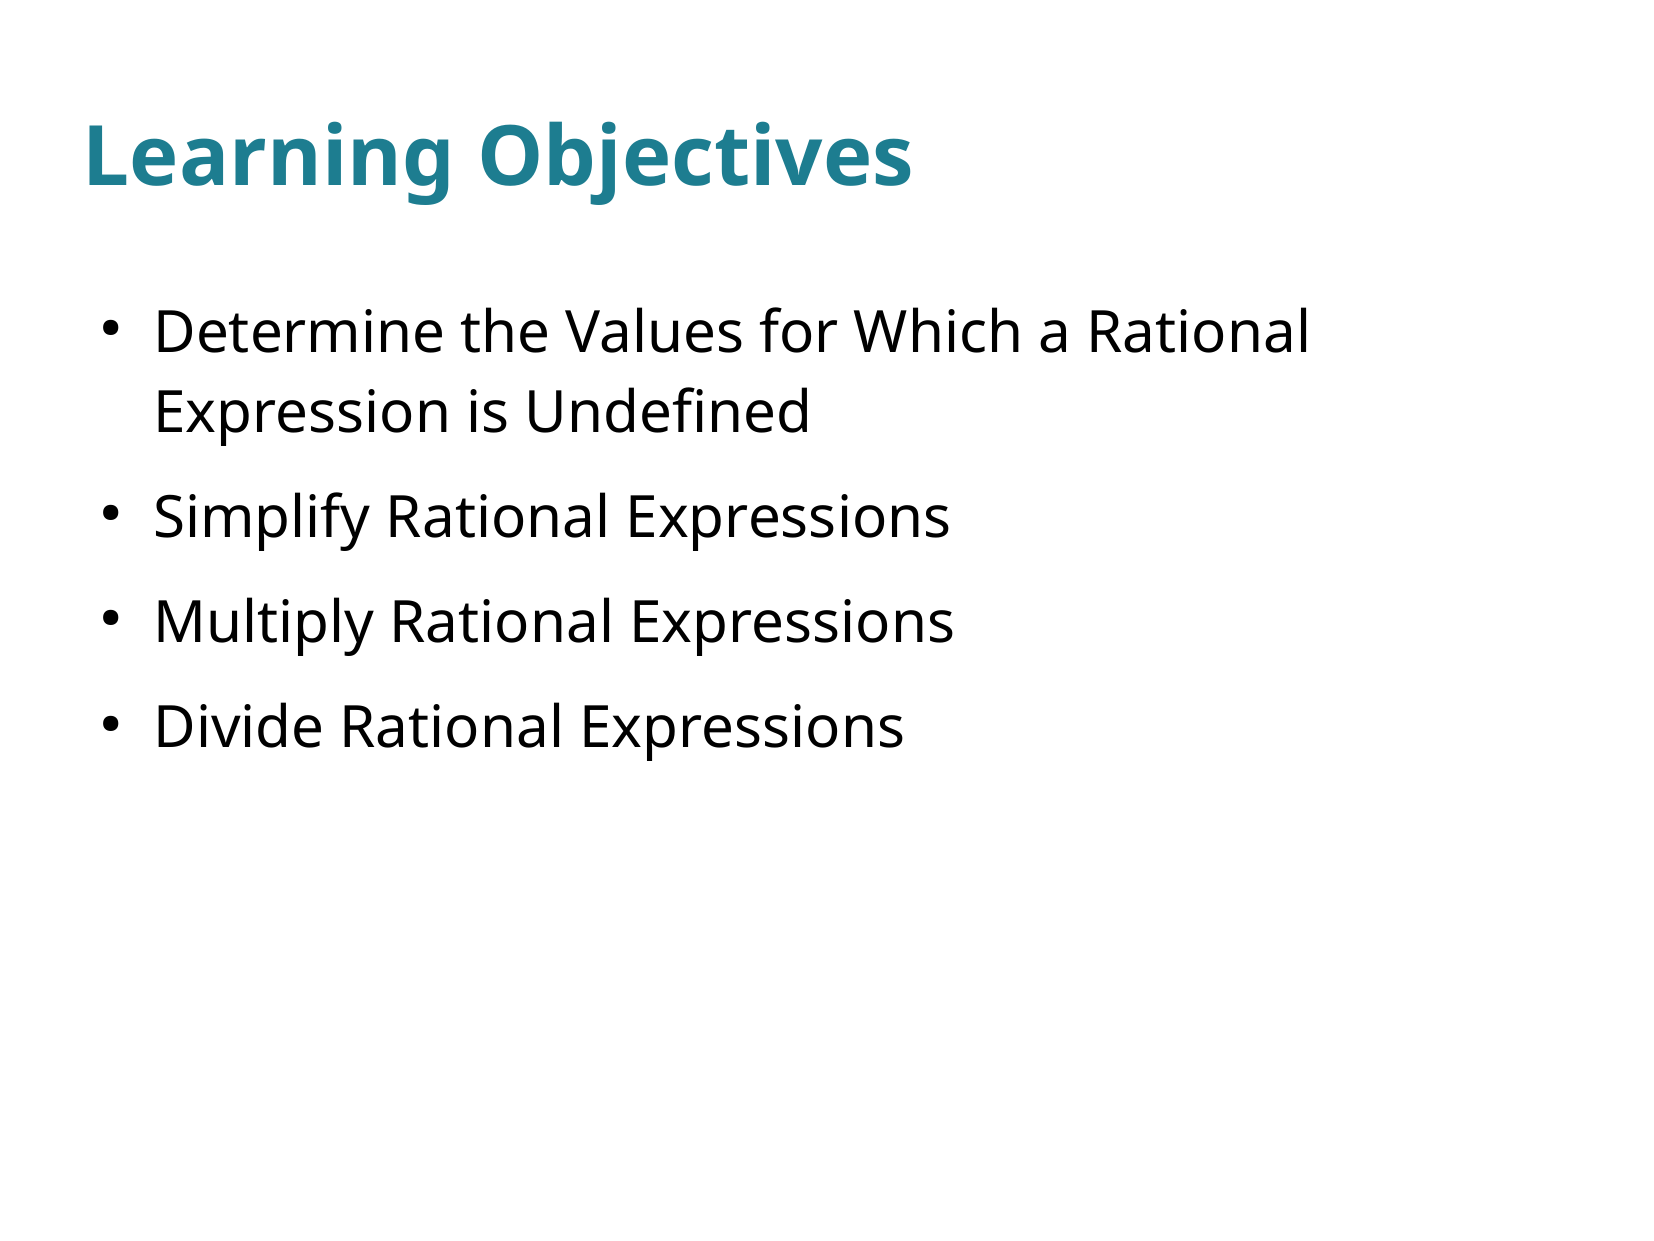

# Learning Objectives
Determine the Values for Which a Rational Expression is Undefined
Simplify Rational Expressions
Multiply Rational Expressions
Divide Rational Expressions